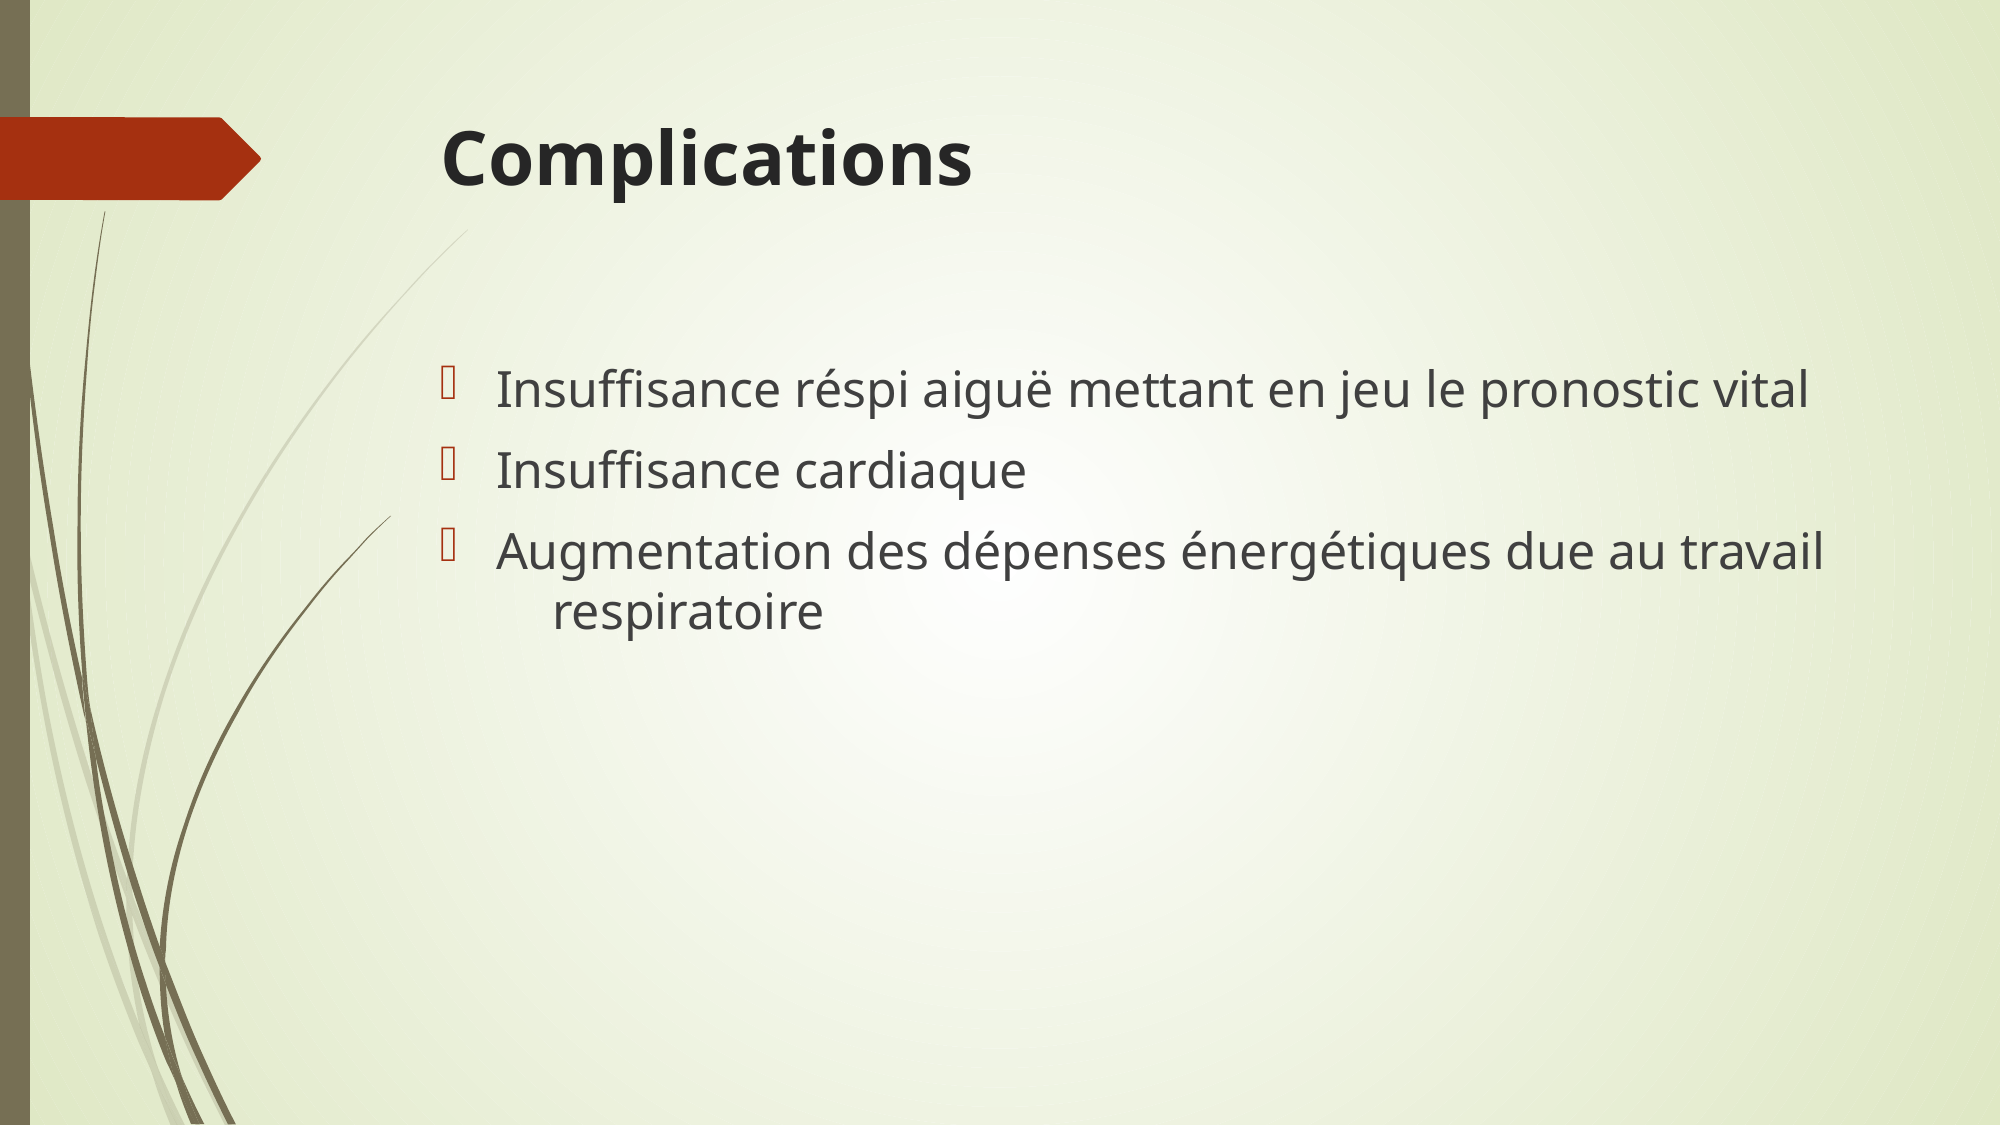

# Complications
Insuffisance réspi aiguë mettant en jeu le pronostic vital
Insuffisance cardiaque
Augmentation des dépenses énergétiques due au travail respiratoire